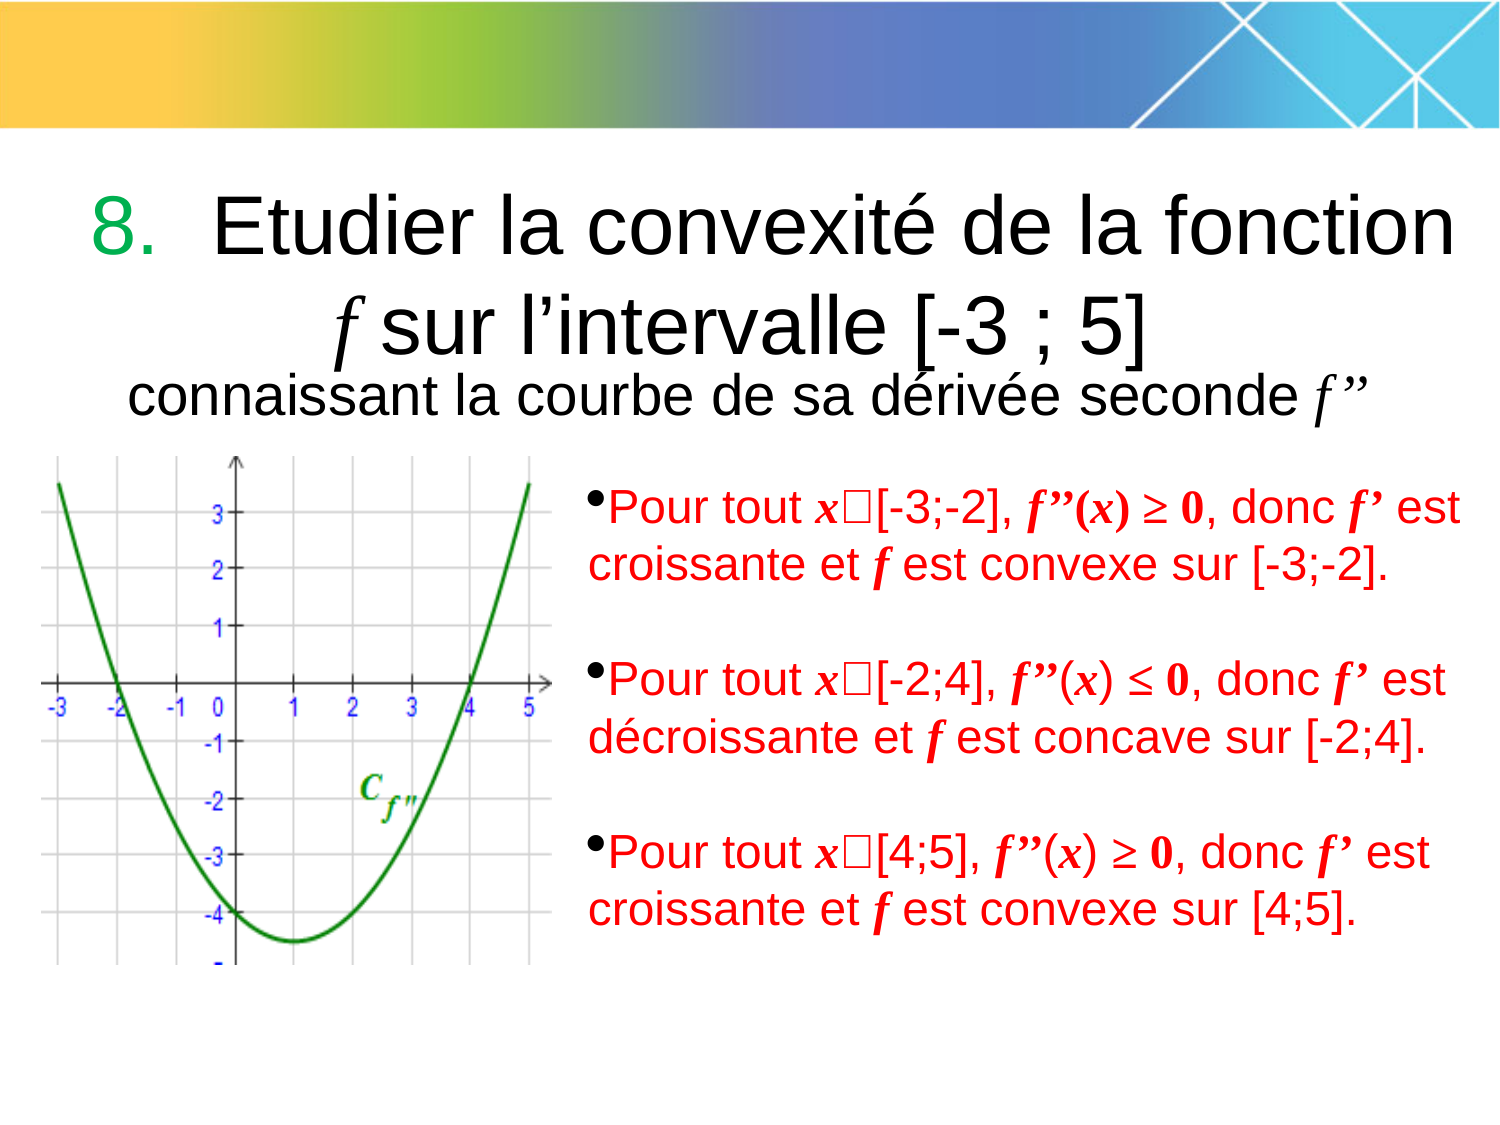

Etudier la convexité de la fonction f sur l’intervalle [-3 ; 5]
connaissant la courbe de sa dérivée seconde f’’
Pour tout x[-3;-2], f’’(x) ≥ 0, donc f’ est croissante et f est convexe sur [-3;-2].
Pour tout x[-2;4], f’’(x) ≤ 0, donc f’ est décroissante et f est concave sur [-2;4].
Pour tout x[4;5], f’’(x) ≥ 0, donc f’ est croissante et f est convexe sur [4;5].